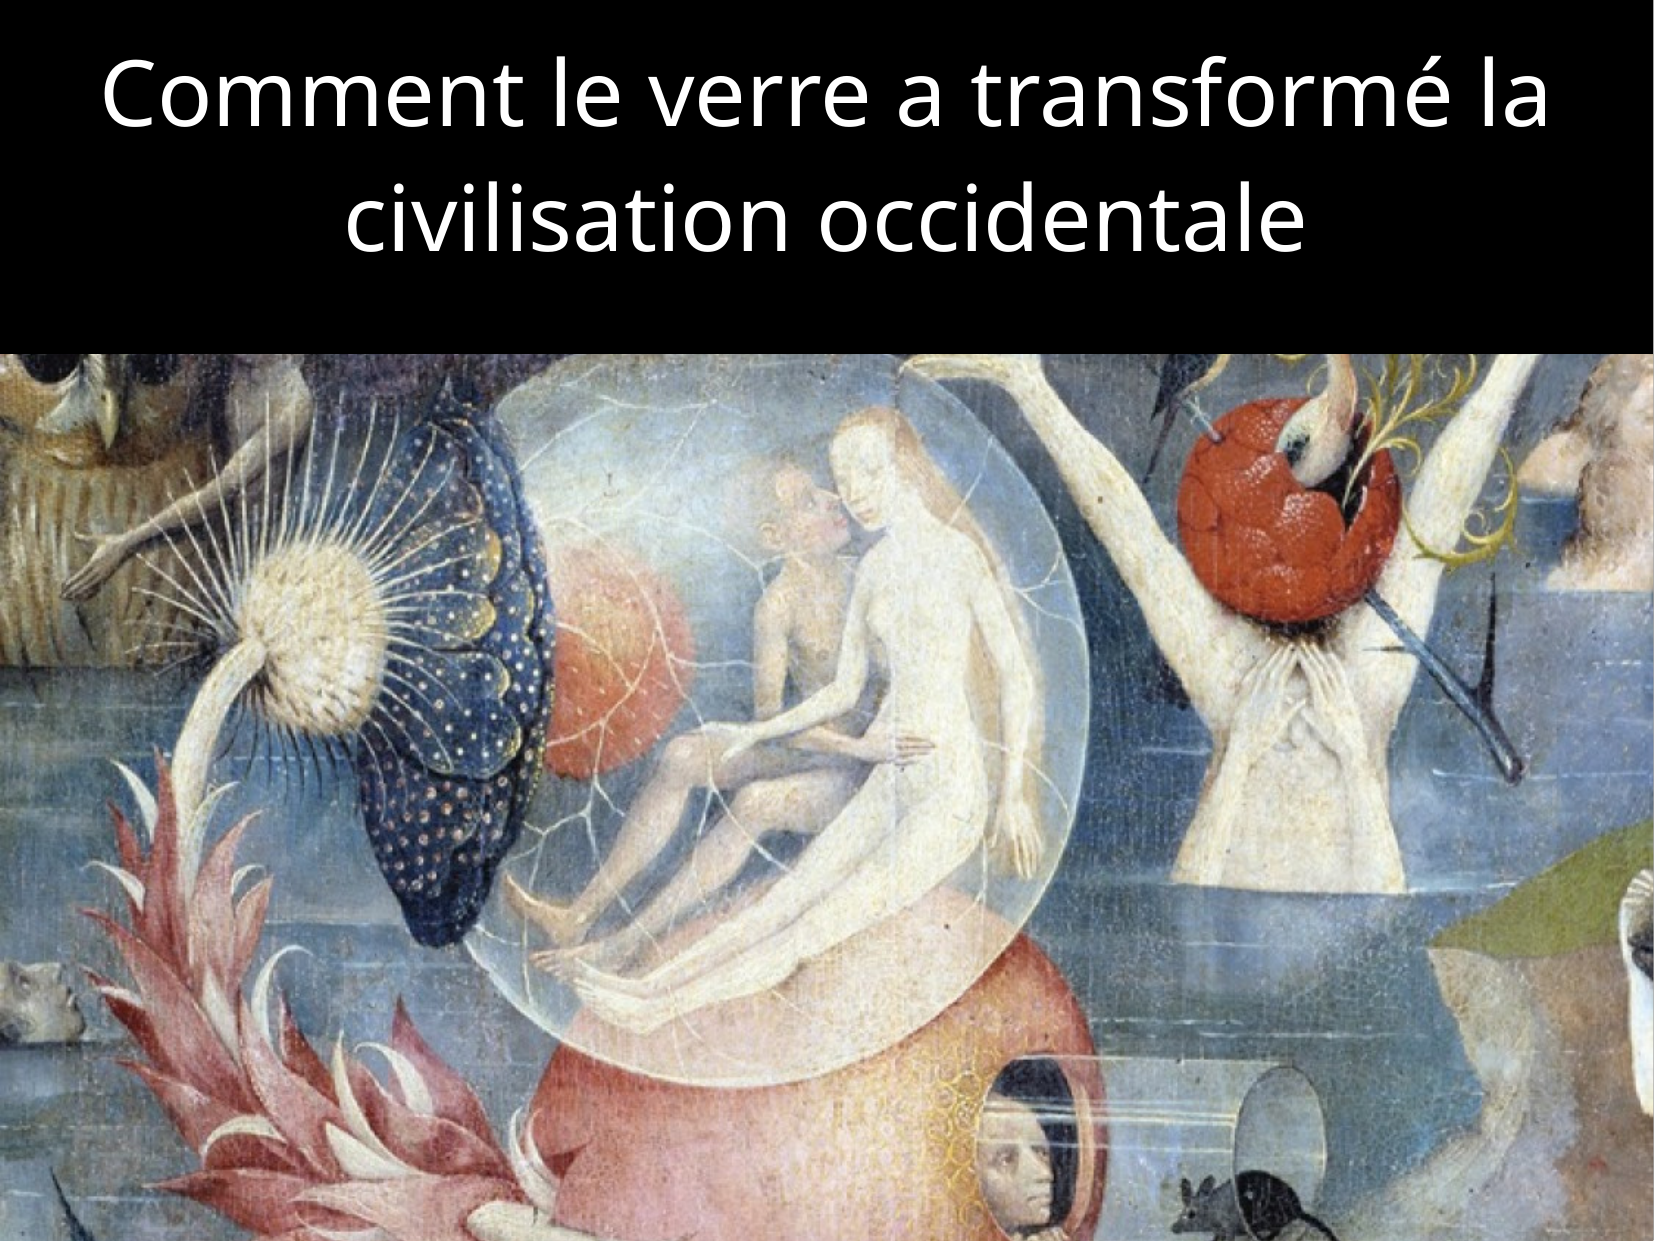

# Comment le verre a transformé la civilisation occidentale
4